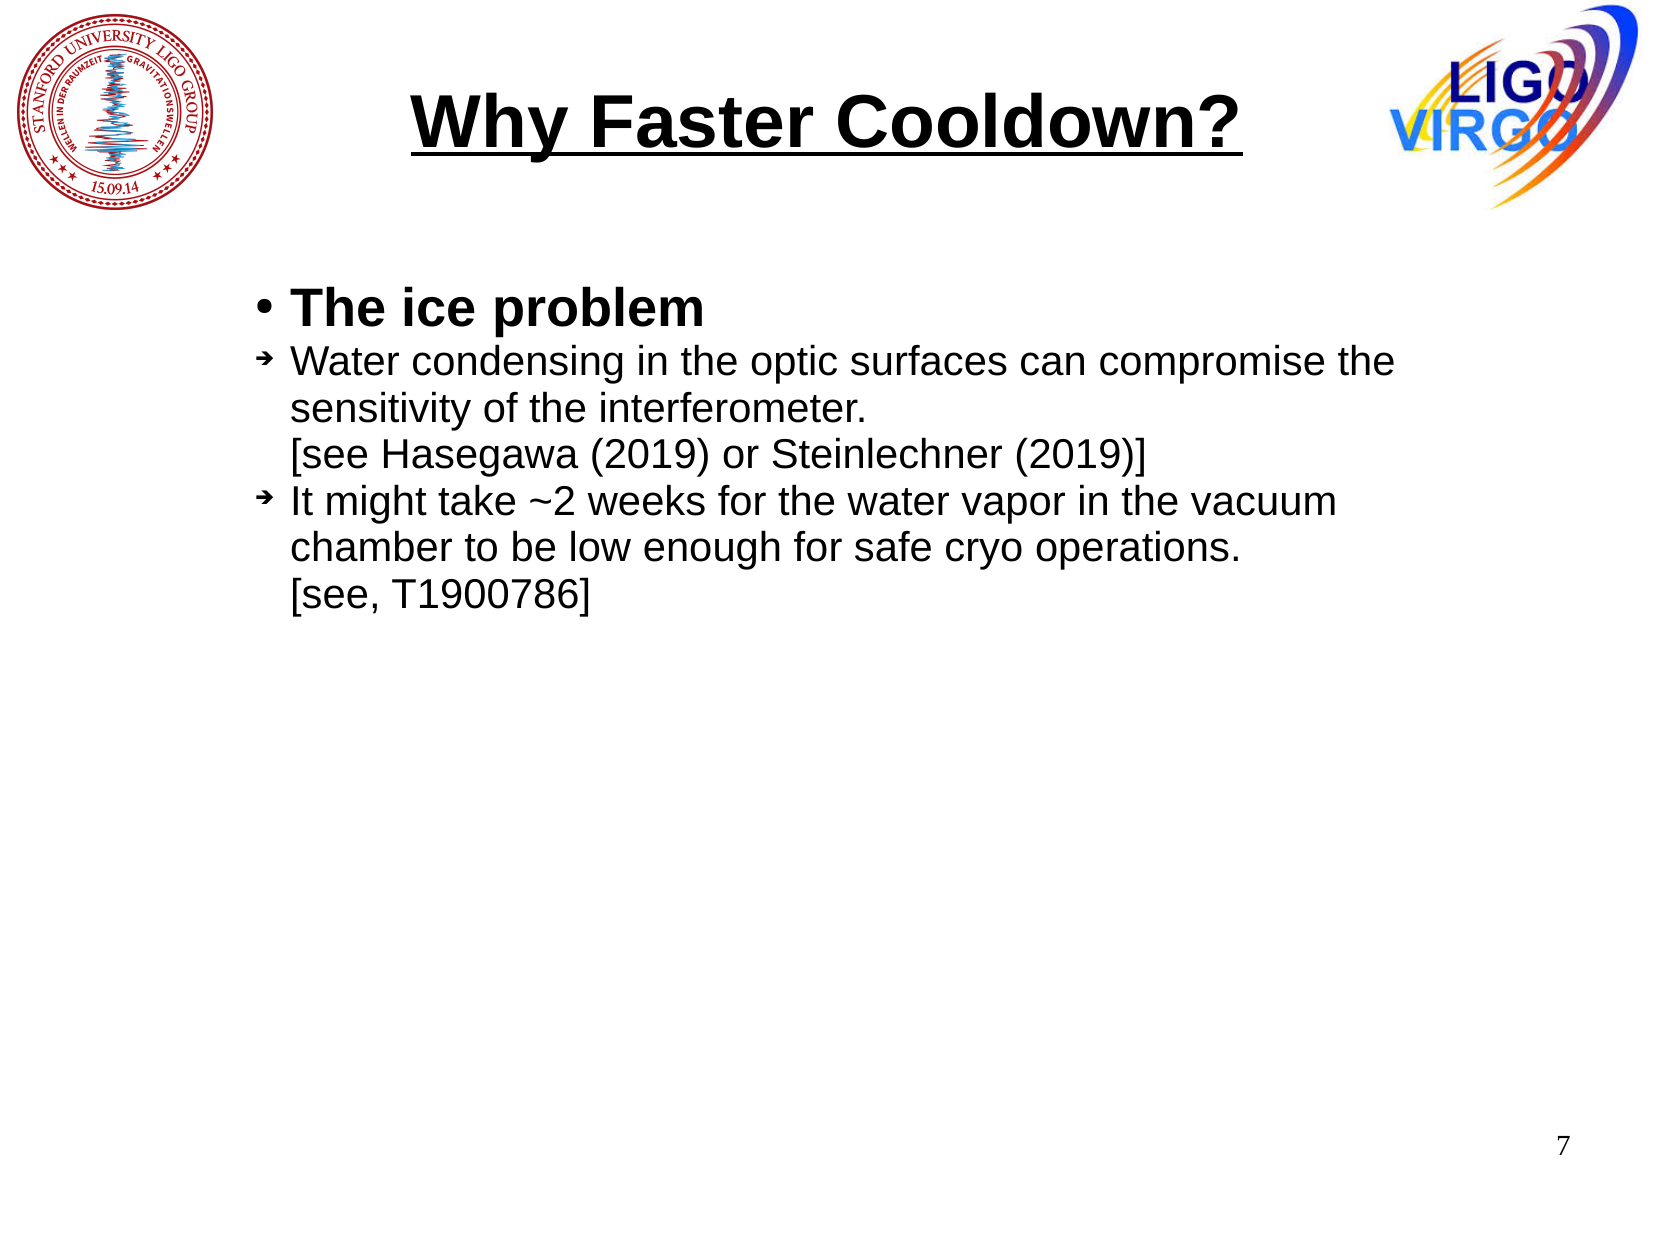

# Why Faster Cooldown?
The ice problem
Water condensing in the optic surfaces can compromise the sensitivity of the interferometer.
[see Hasegawa (2019) or Steinlechner (2019)]
It might take ~2 weeks for the water vapor in the vacuum chamber to be low enough for safe cryo operations.
[see, T1900786]
7